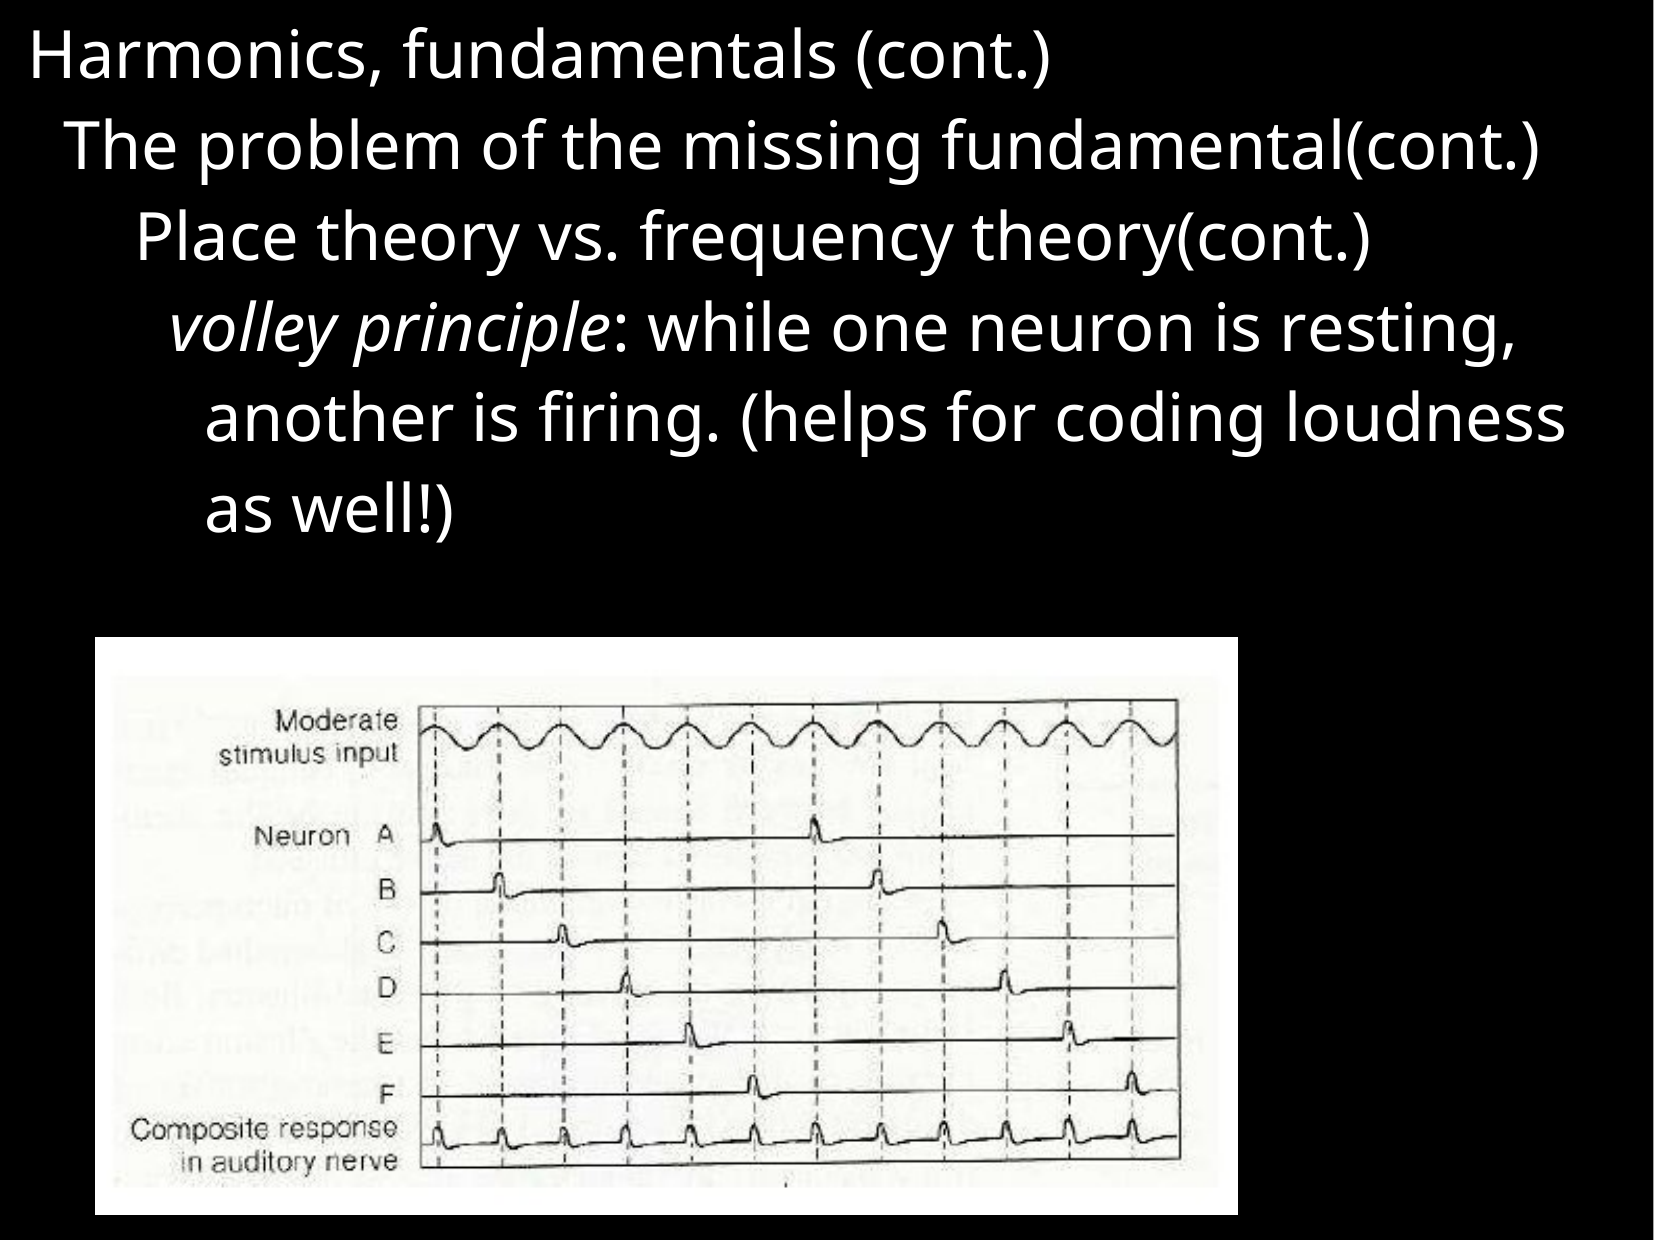

Harmonics, fundamentals (cont.)
The problem of the missing fundamental(cont.)
Place theory vs. frequency theory(cont.)
volley principle: while one neuron is resting, another is firing. (helps for coding loudness as well!)